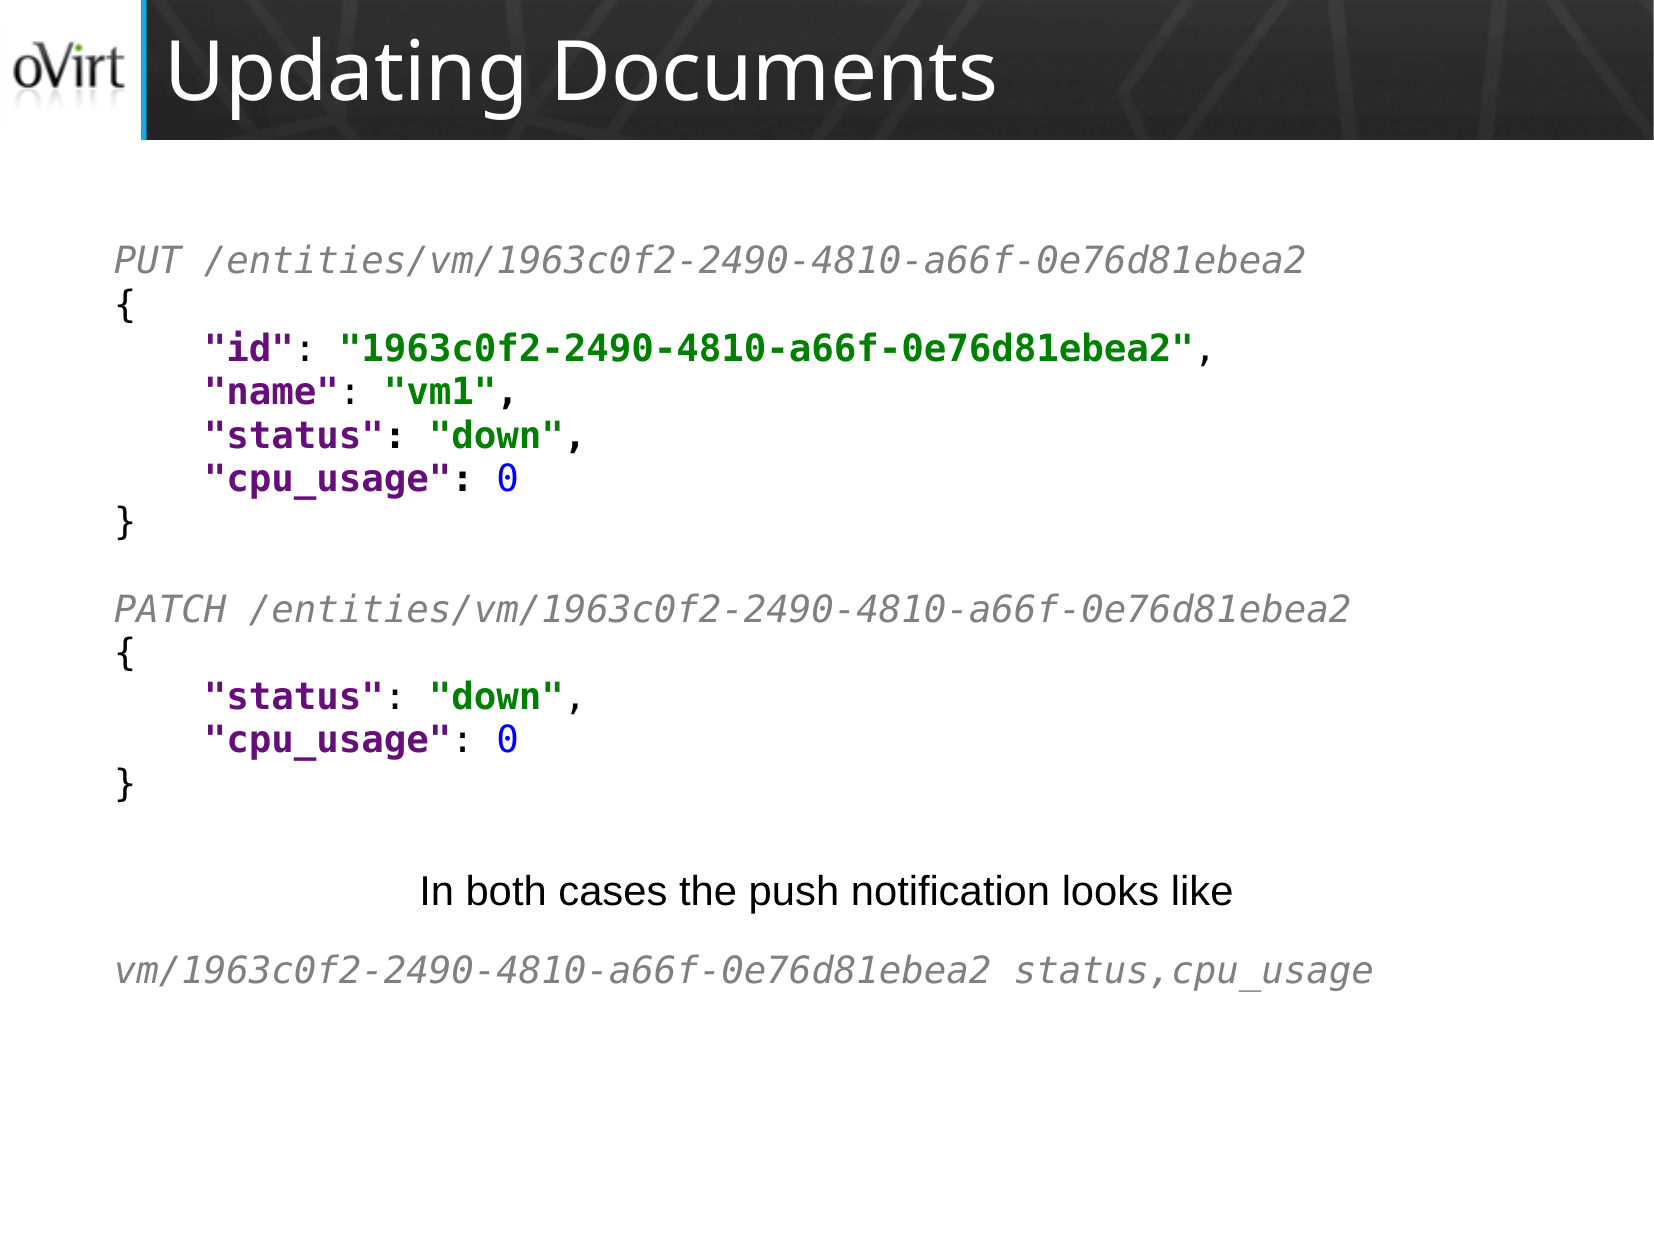

# Updating Documents
PUT /entities/vm/1963c0f2-2490-4810-a66f-0e76d81ebea2
{
 "id": "1963c0f2-2490-4810-a66f-0e76d81ebea2",
 "name": "vm1",
 "status": "down",
 "cpu_usage": 0
}
PATCH /entities/vm/1963c0f2-2490-4810-a66f-0e76d81ebea2
{
 "status": "down",
 "cpu_usage": 0
}
In both cases the push notification looks like
vm/1963c0f2-2490-4810-a66f-0e76d81ebea2 status,cpu_usage